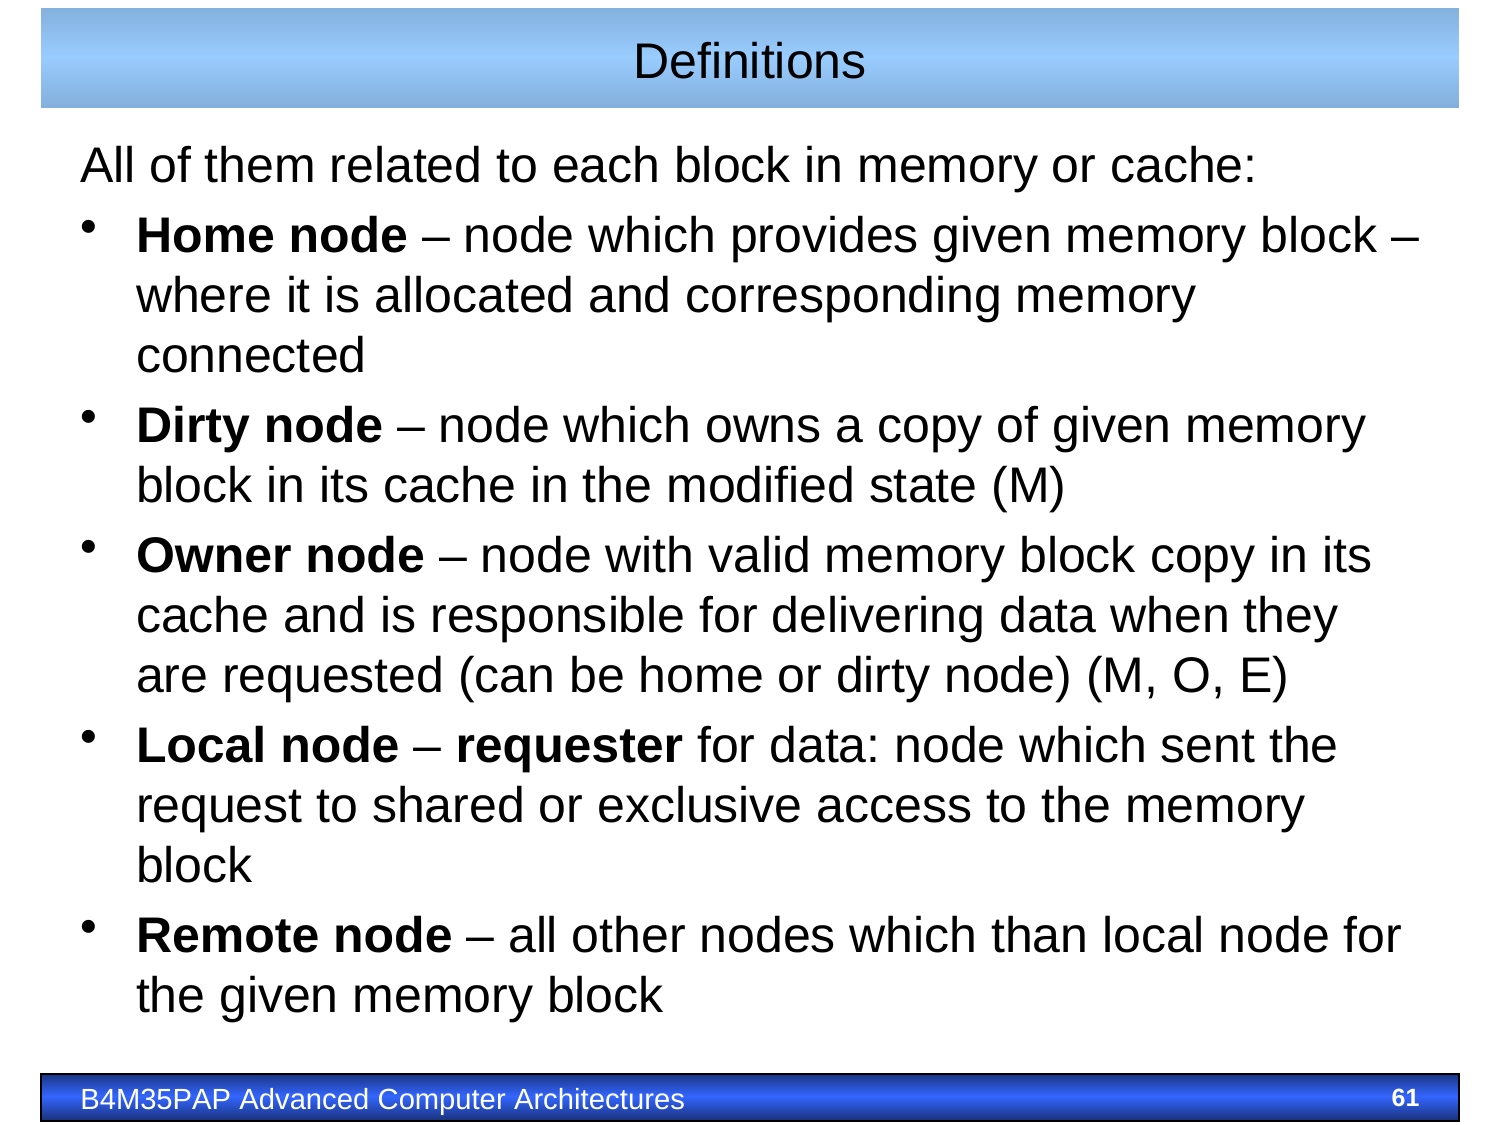

Definitions
# All of them related to each block in memory or cache:
Home node – node which provides given memory block – where it is allocated and corresponding memory connected
Dirty node – node which owns a copy of given memory block in its cache in the modified state (M)
Owner node – node with valid memory block copy in its cache and is responsible for delivering data when they are requested (can be home or dirty node) (M, O, E)
Local node – requester for data: node which sent the request to shared or exclusive access to the memory block
Remote node – all other nodes which than local node for the given memory block